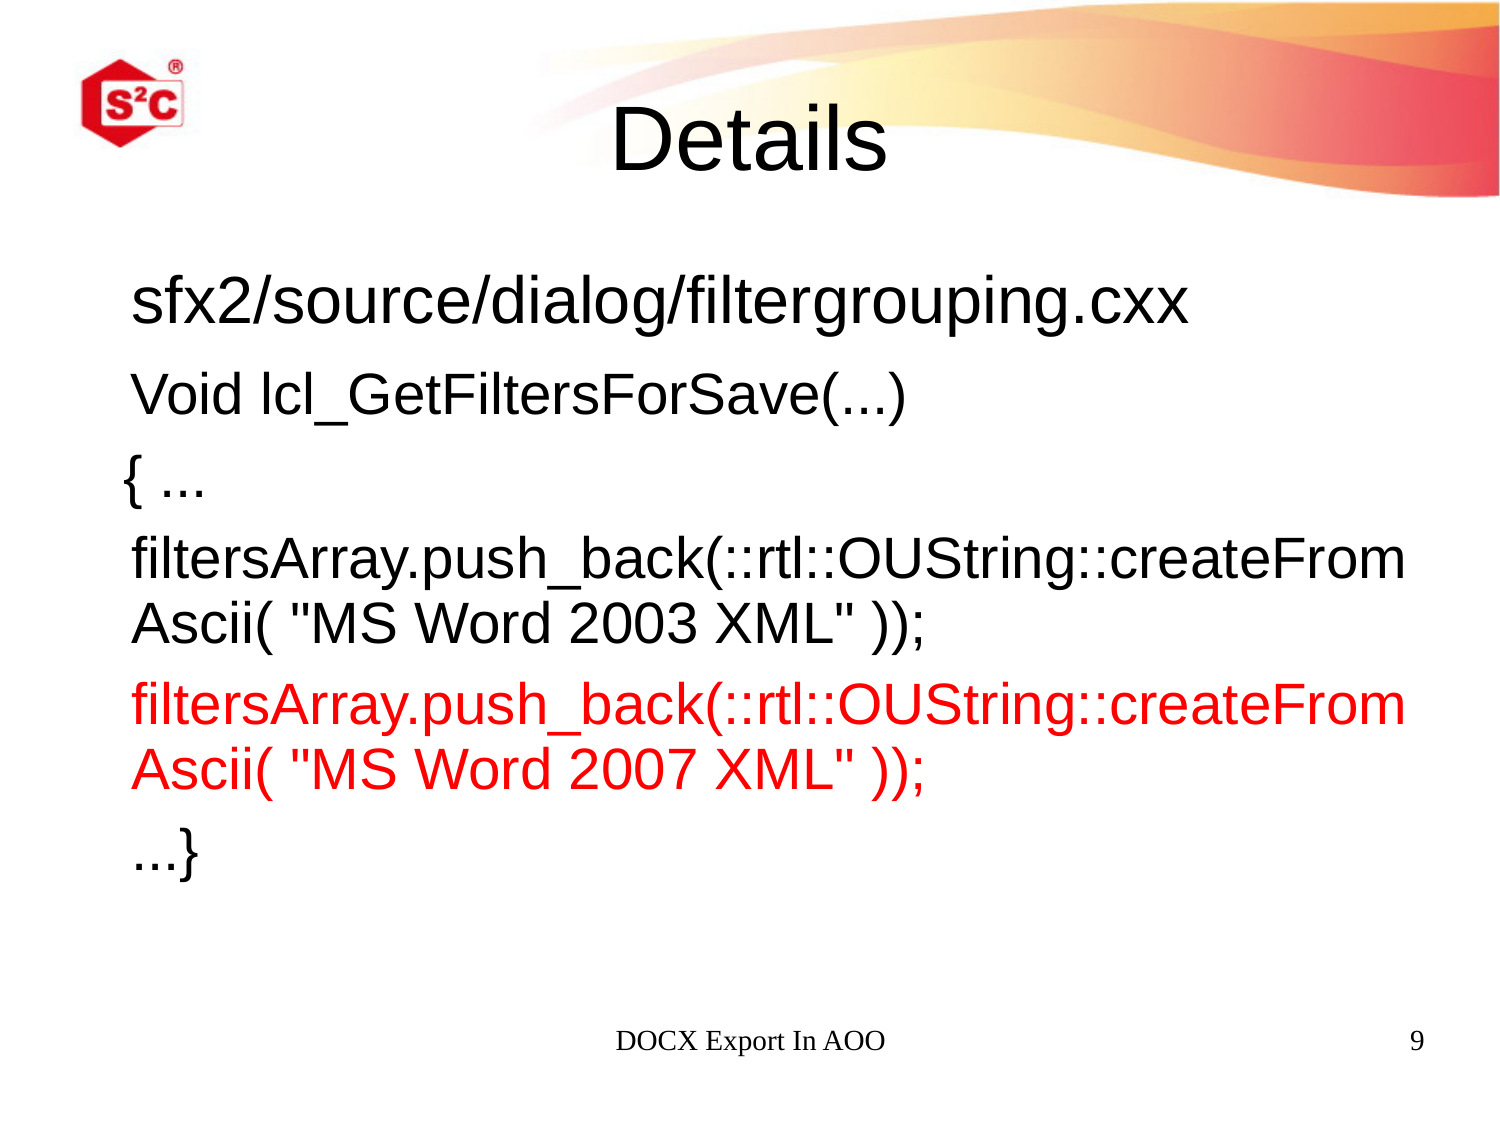

# Details
sfx2/source/dialog/filtergrouping.cxx
 Void lcl_GetFiltersForSave(...)
 { ...
filtersArray.push_back(::rtl::OUString::createFromAscii( "MS Word 2003 XML" ));
filtersArray.push_back(::rtl::OUString::createFromAscii( "MS Word 2007 XML" ));
...}
DOCX Export In AOO
9